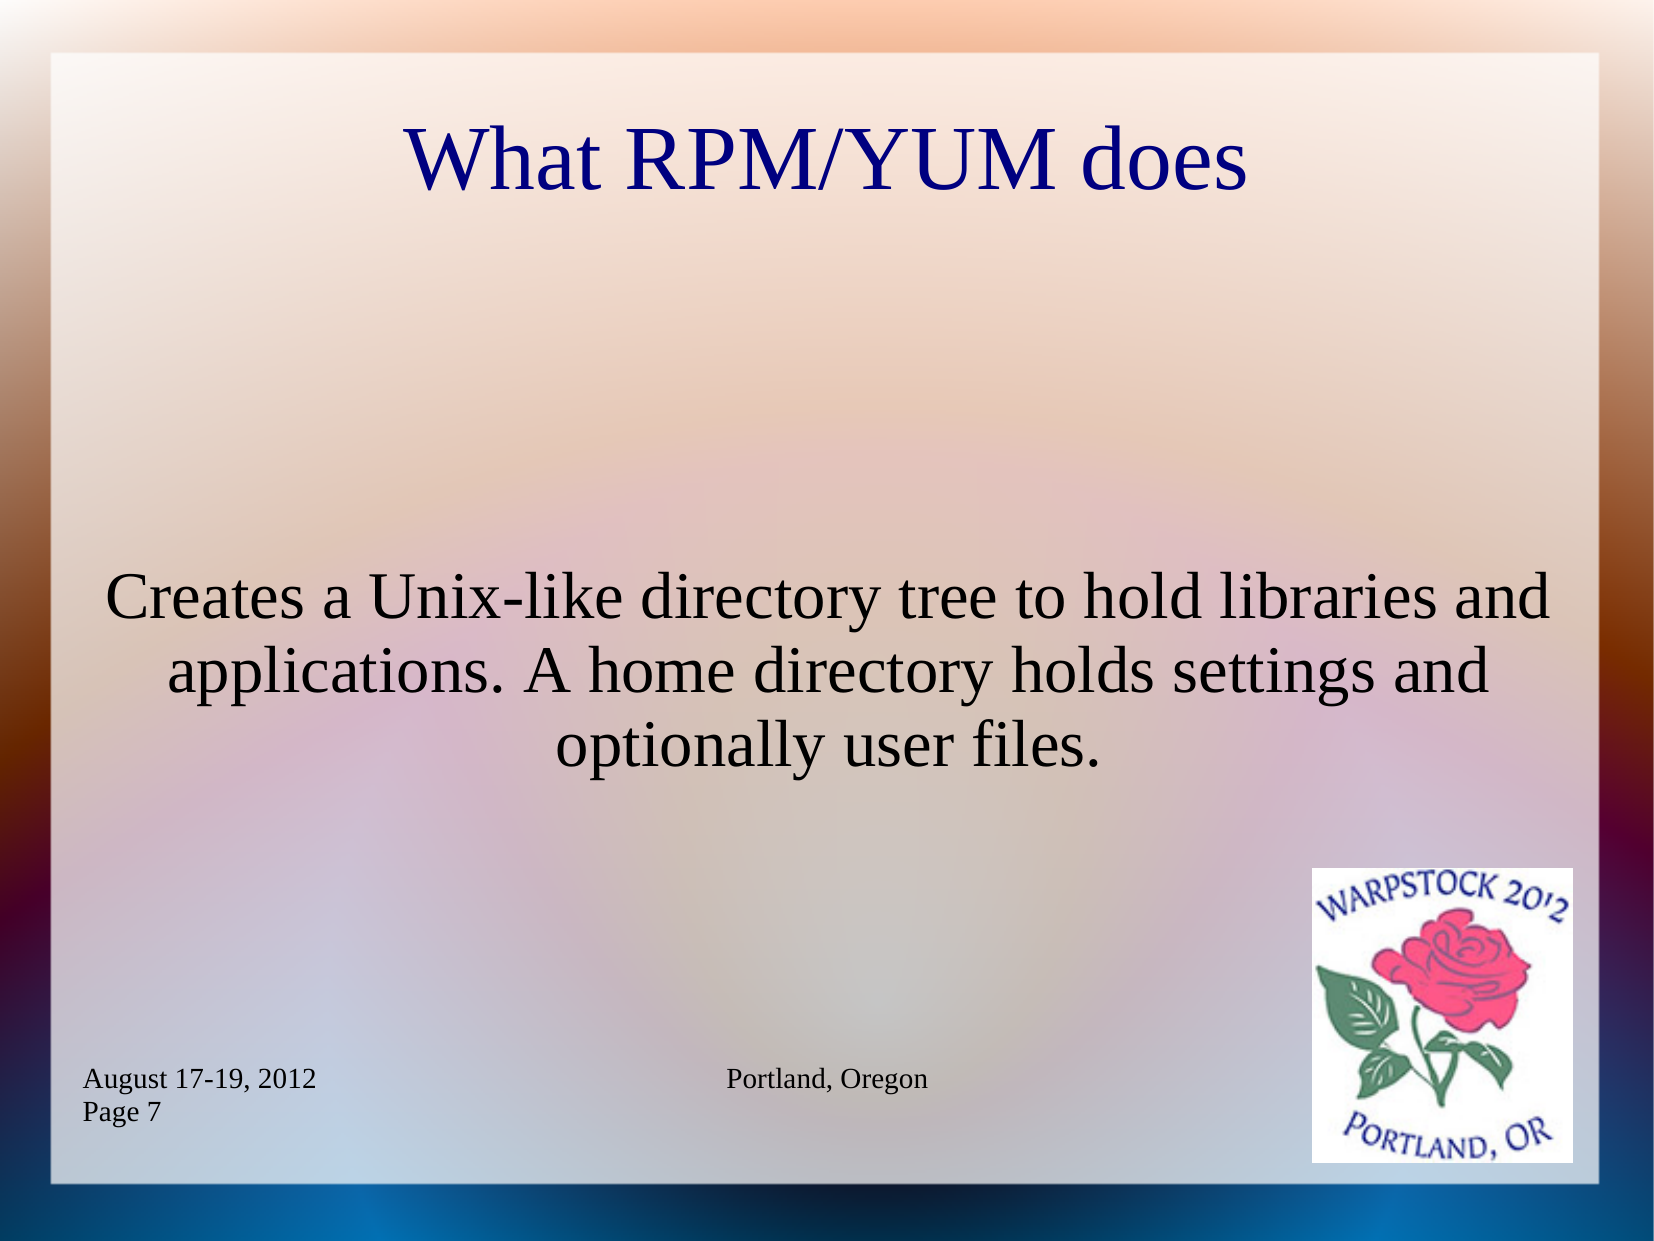

# What RPM/YUM does
Creates a Unix-like directory tree to hold libraries and applications. A home directory holds settings and optionally user files.
August 17-19, 2012
Portland, Oregon